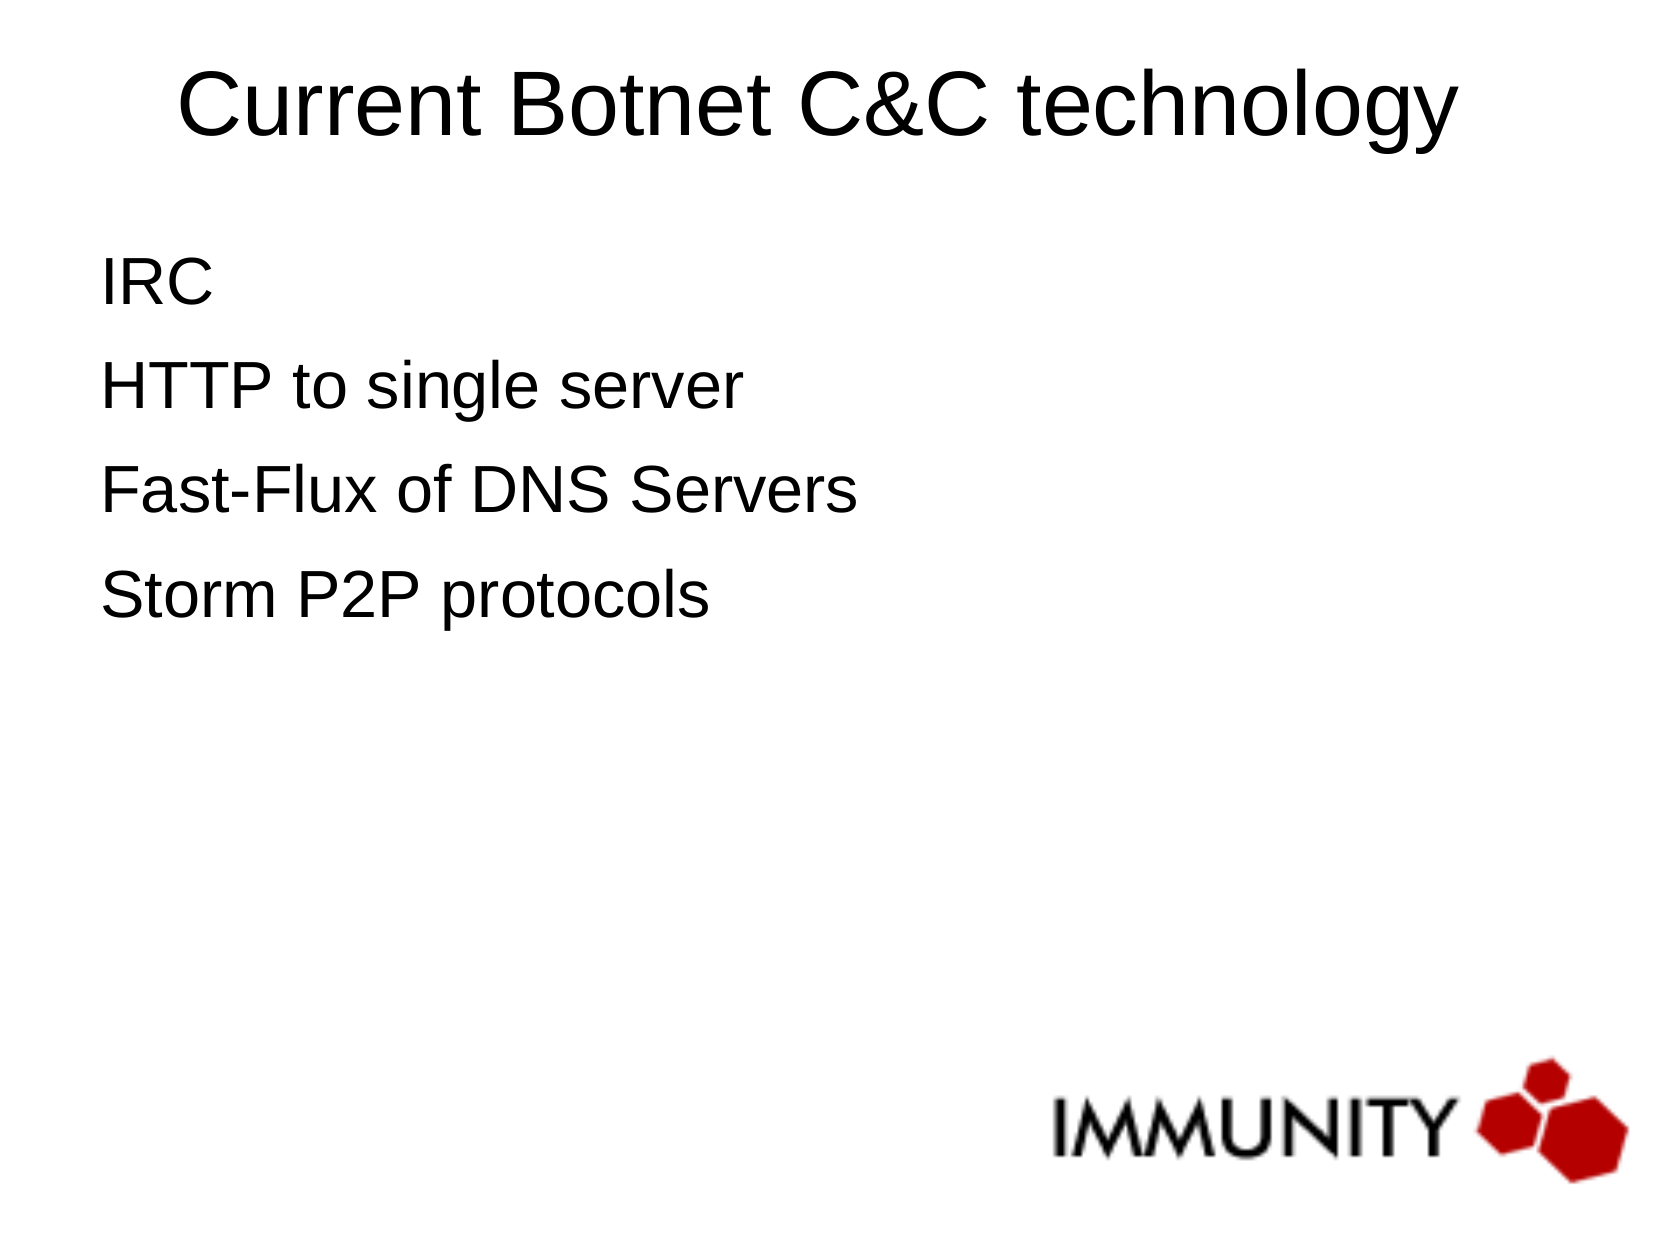

# Current Botnet C&C technology
IRC
HTTP to single server
Fast-Flux of DNS Servers
Storm P2P protocols